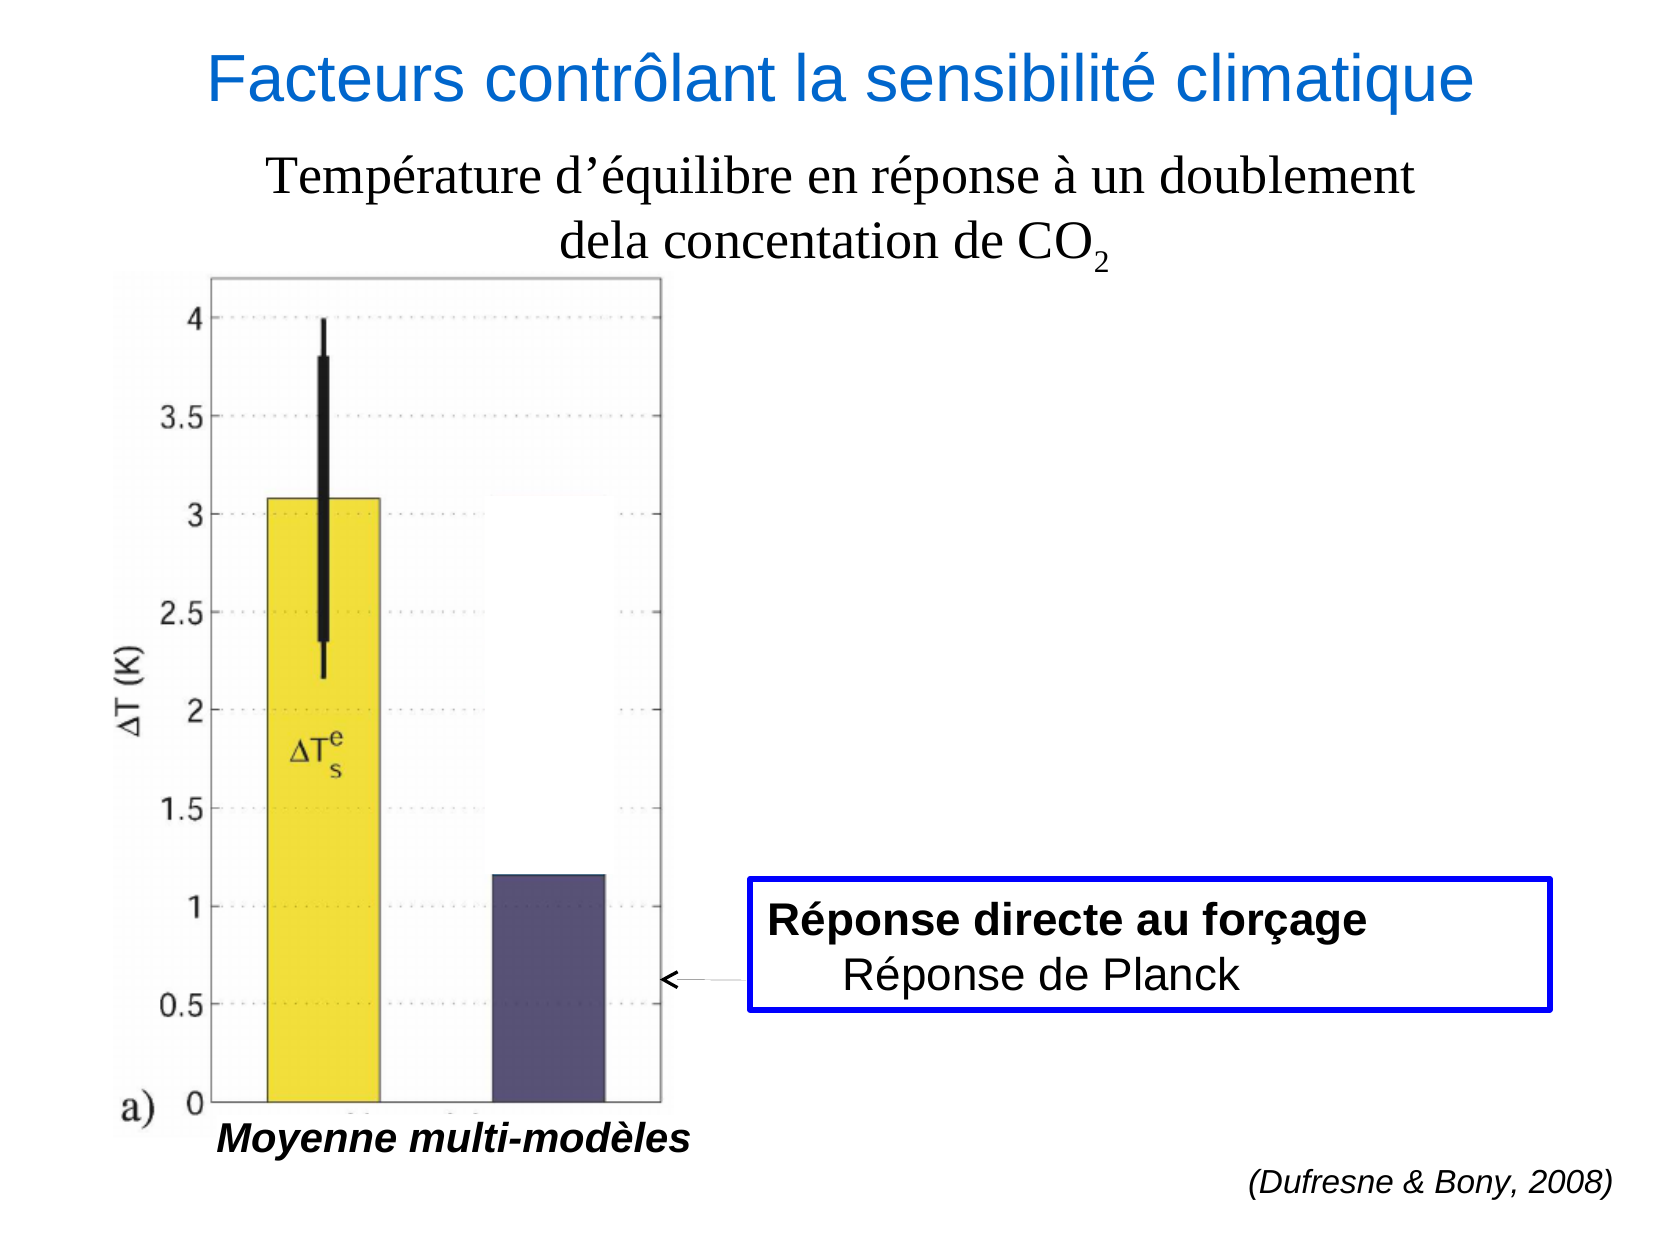

# Facteurs contrôlant la sensibilité climatique
Température d’équilibre en réponse à un doublement dela concentation de CO2
Réponse directe au forçage
	Réponse de Planck
Moyenne multi-modèles
(Dufresne & Bony, 2008)